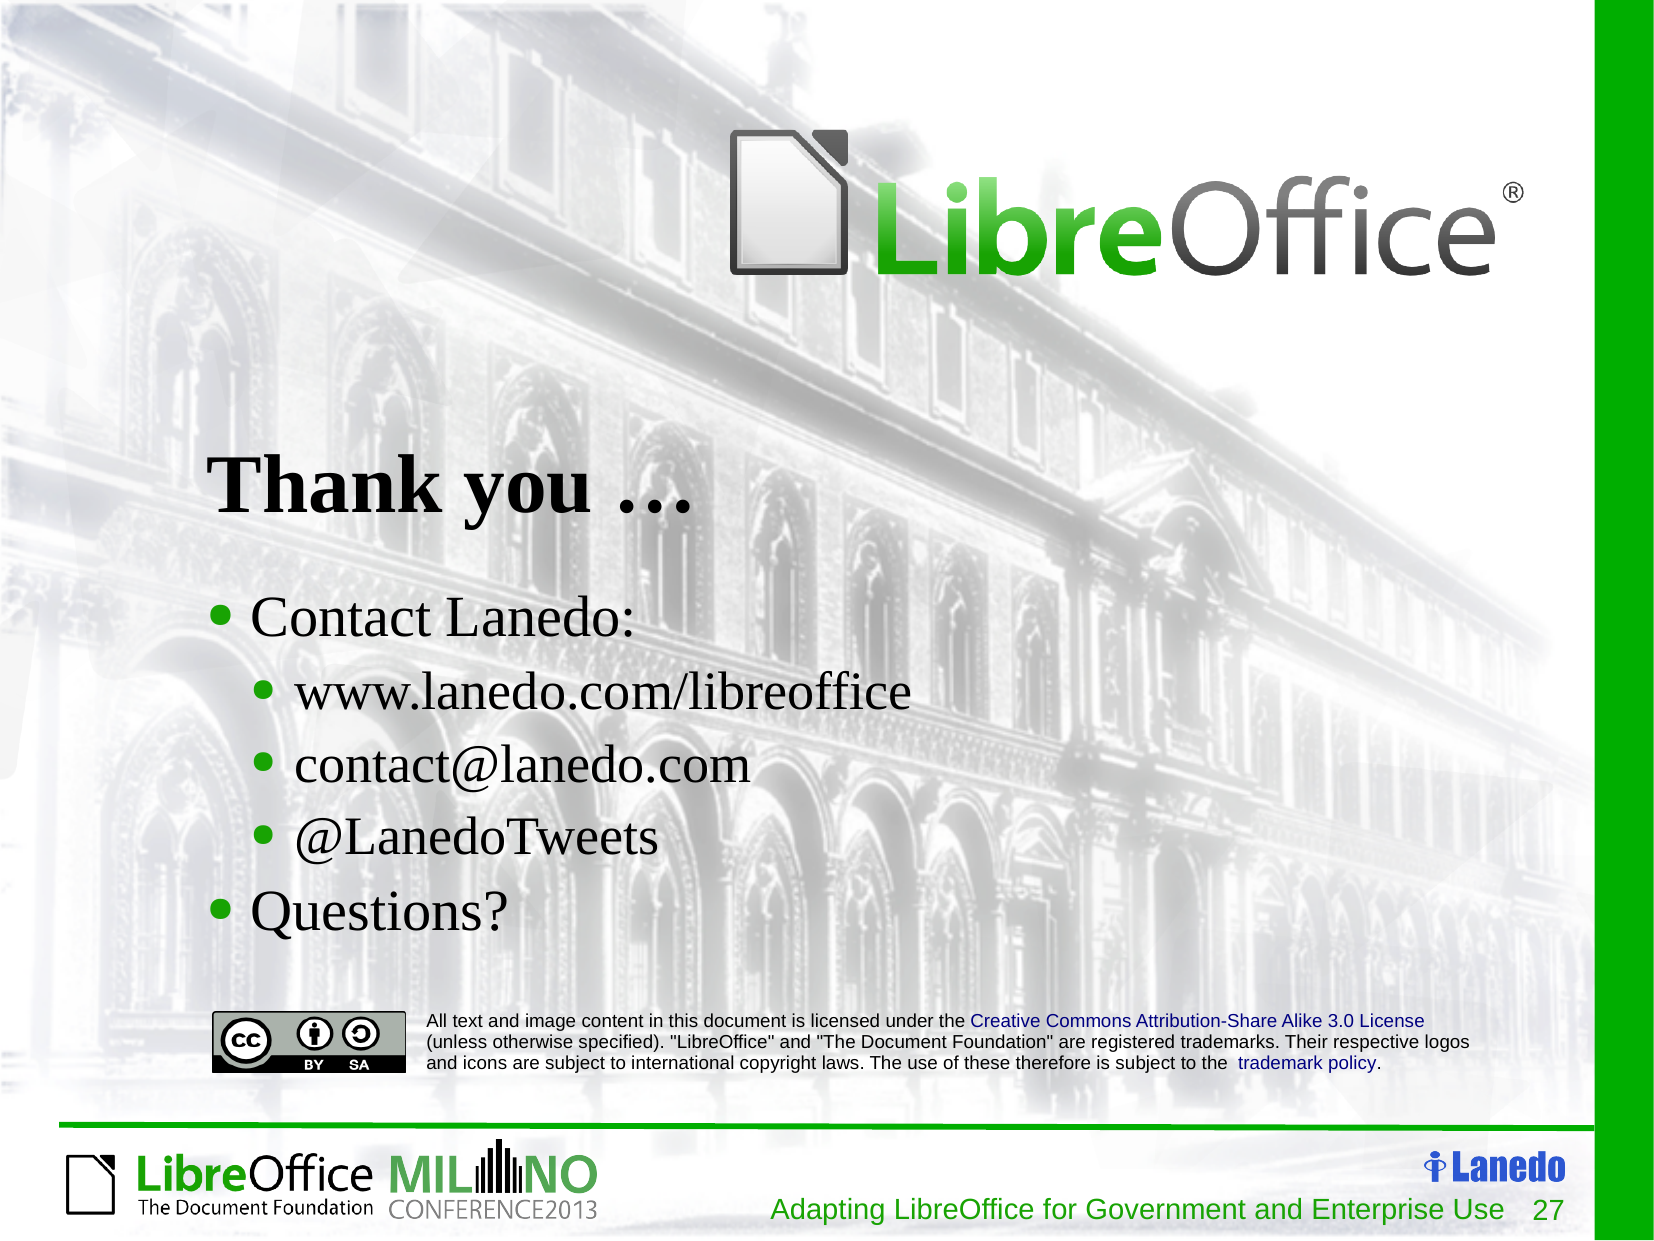

# Thank you …
Contact Lanedo:
www.lanedo.com/libreoffice
contact@lanedo.com
@LanedoTweets
Questions?
Adapting LibreOffice for Government and Enterprise Use
27